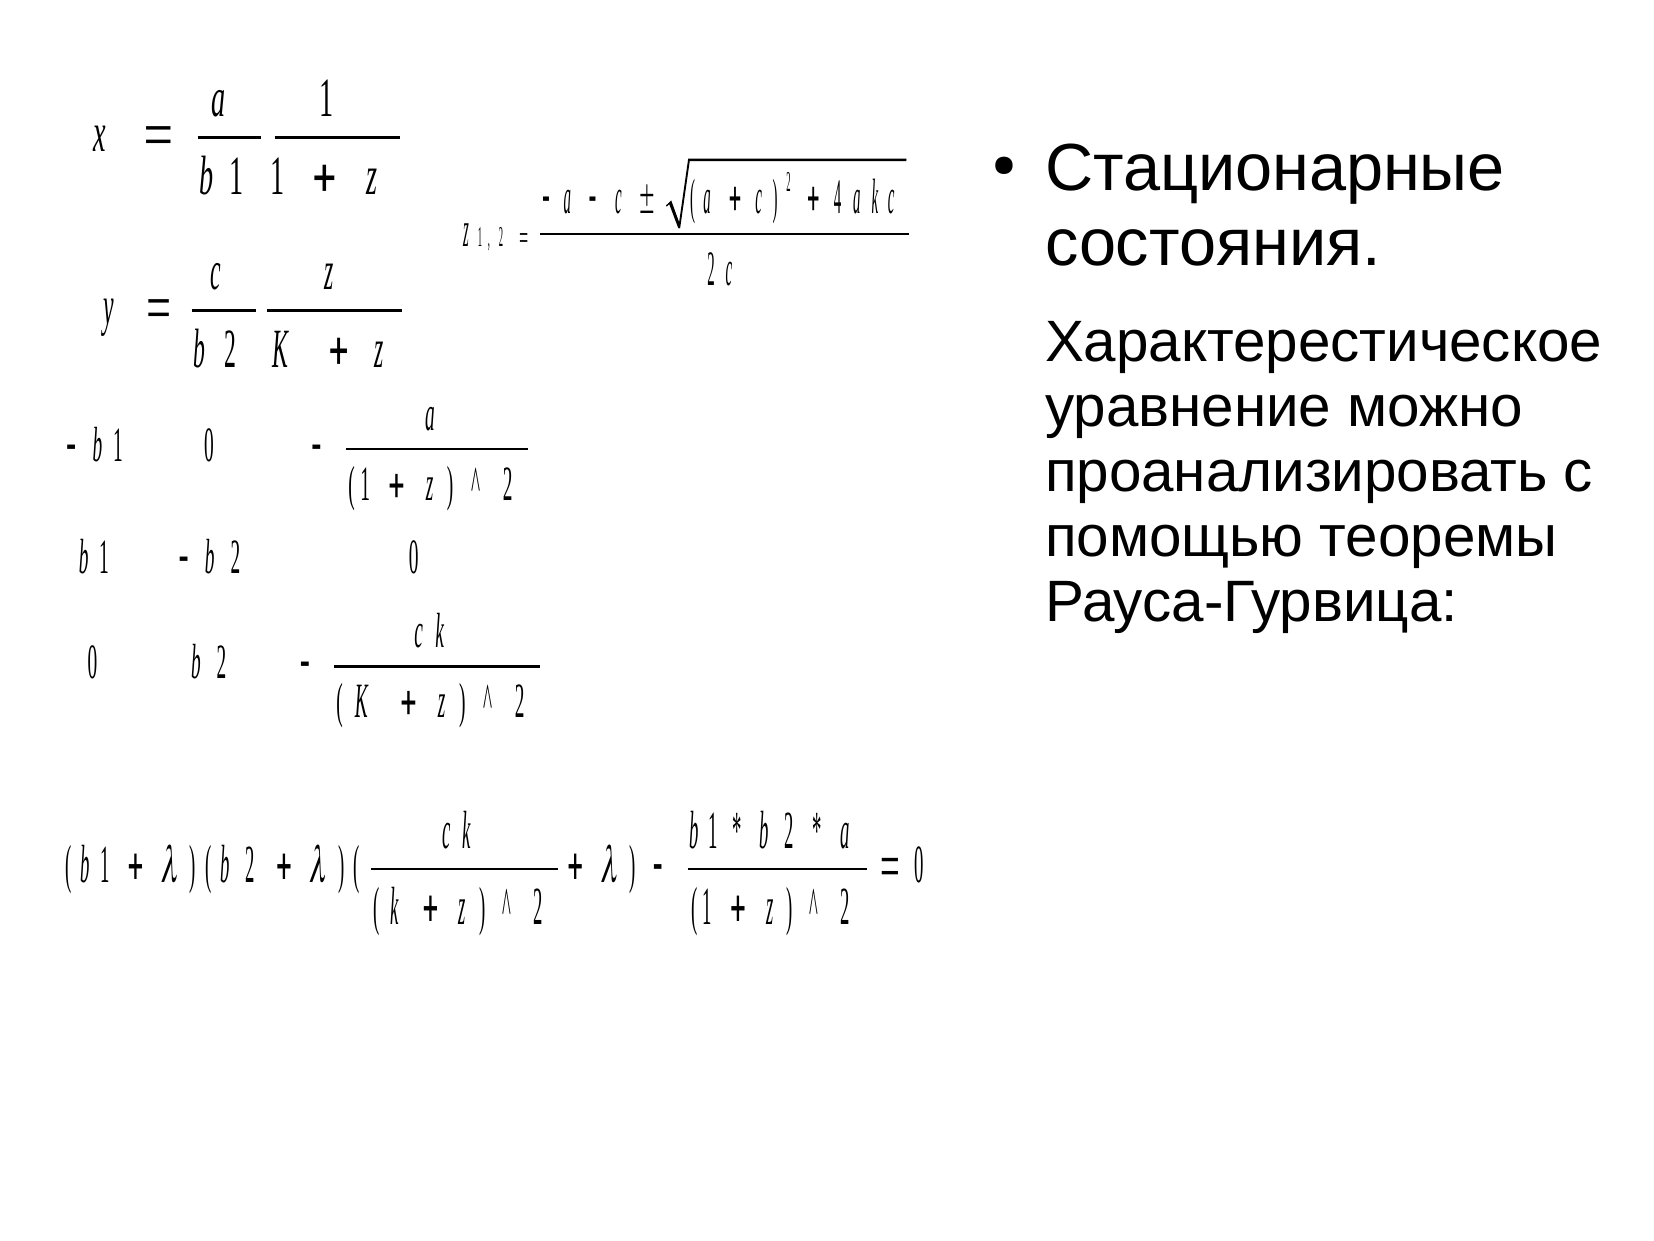

Стационарные состояния.
Характерестическое уравнение можно проанализировать с помощью теоремы Рауса-Гурвица:
#